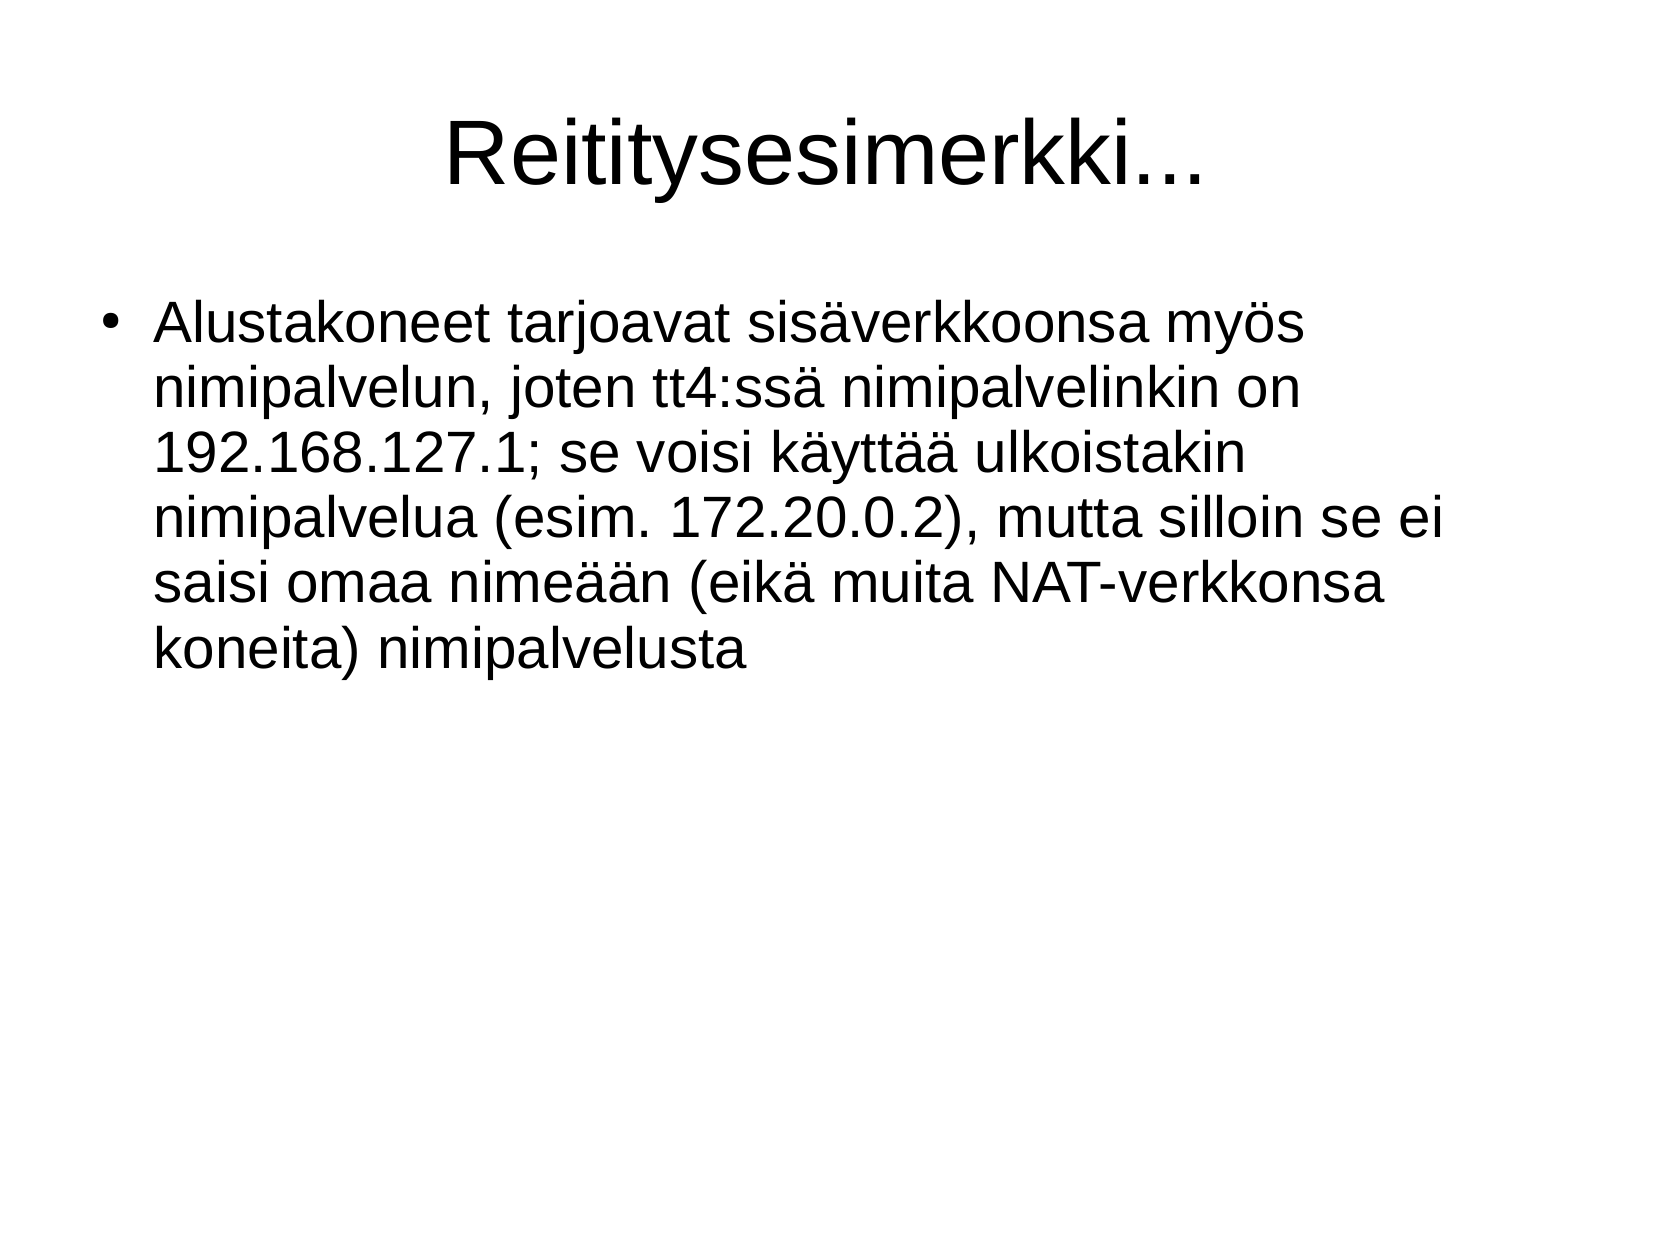

# Reititysesimerkki...
Alustakoneet tarjoavat sisäverkkoonsa myös nimipalvelun, joten tt4:ssä nimipalvelinkin on 192.168.127.1; se voisi käyttää ulkoistakin nimipalvelua (esim. 172.20.0.2), mutta silloin se ei saisi omaa nimeään (eikä muita NAT-verkkonsa koneita) nimipalvelusta